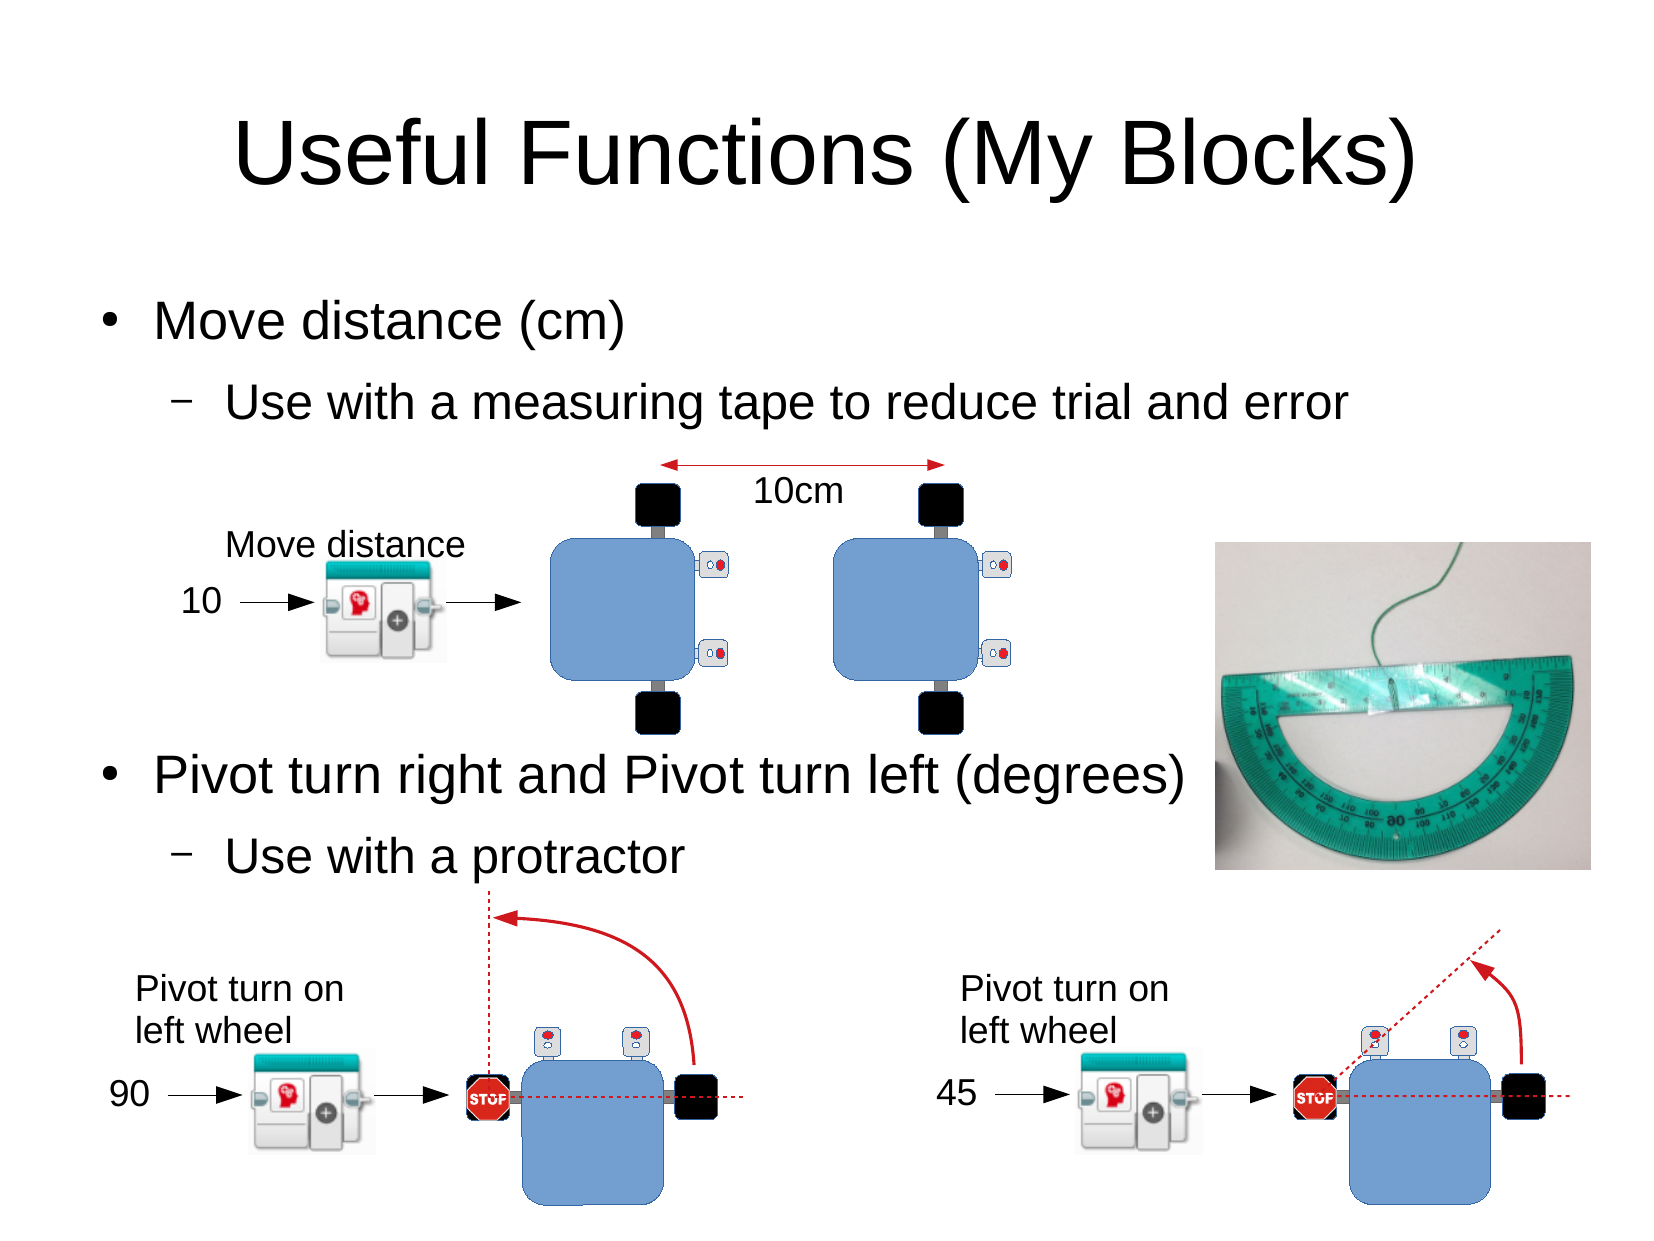

# Useful Functions (My Blocks)
Move distance (cm)
Use with a measuring tape to reduce trial and error
Pivot turn right and Pivot turn left (degrees)
Use with a protractor
10cm
Move distance
10
Pivot turn on left wheel
Pivot turn on left wheel
45
90